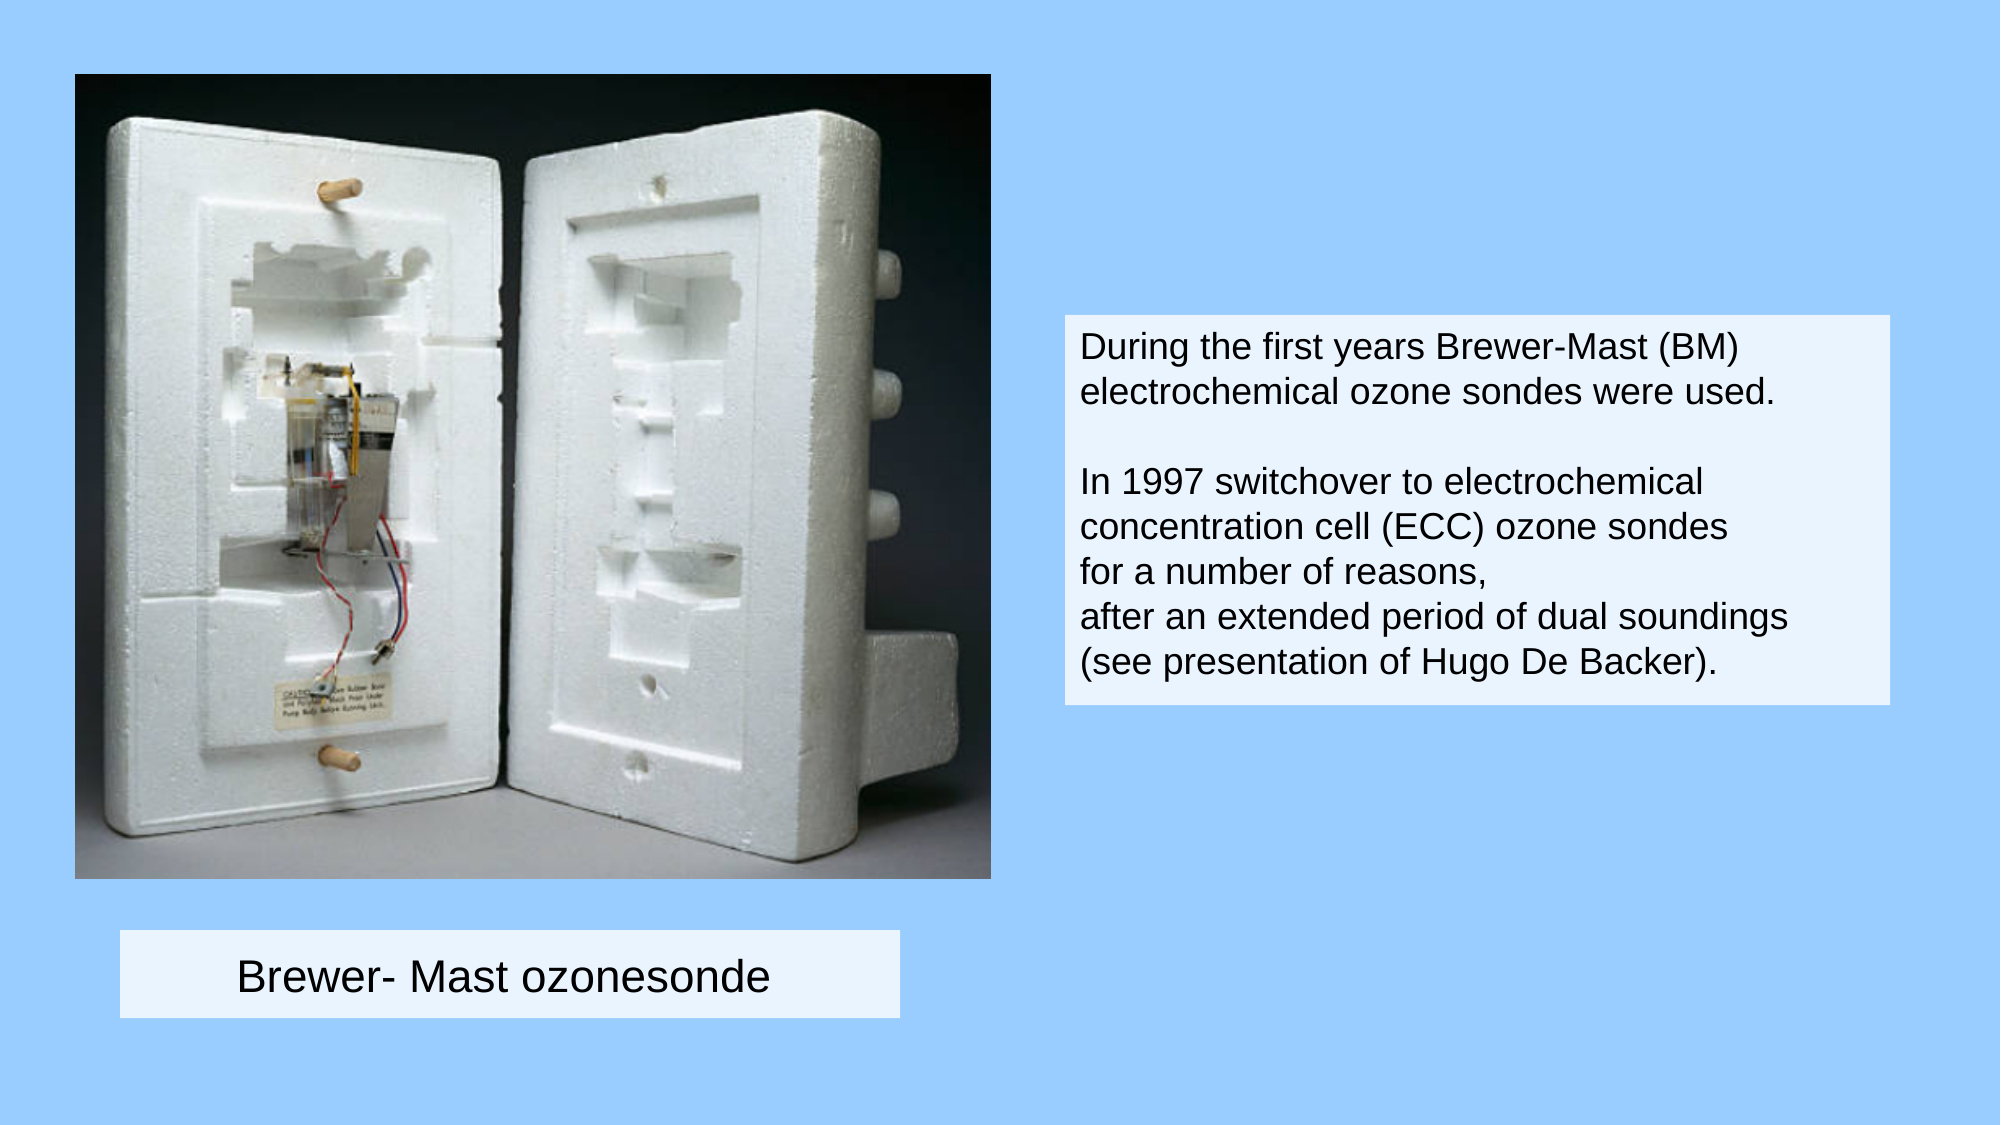

During the first years Brewer-Mast (BM) electrochemical ozone sondes were used.
In 1997 switchover to electrochemical
concentration cell (ECC) ozone sondes
for a number of reasons,
after an extended period of dual soundings
(see presentation of Hugo De Backer).
# Brewer- Mast ozonesonde